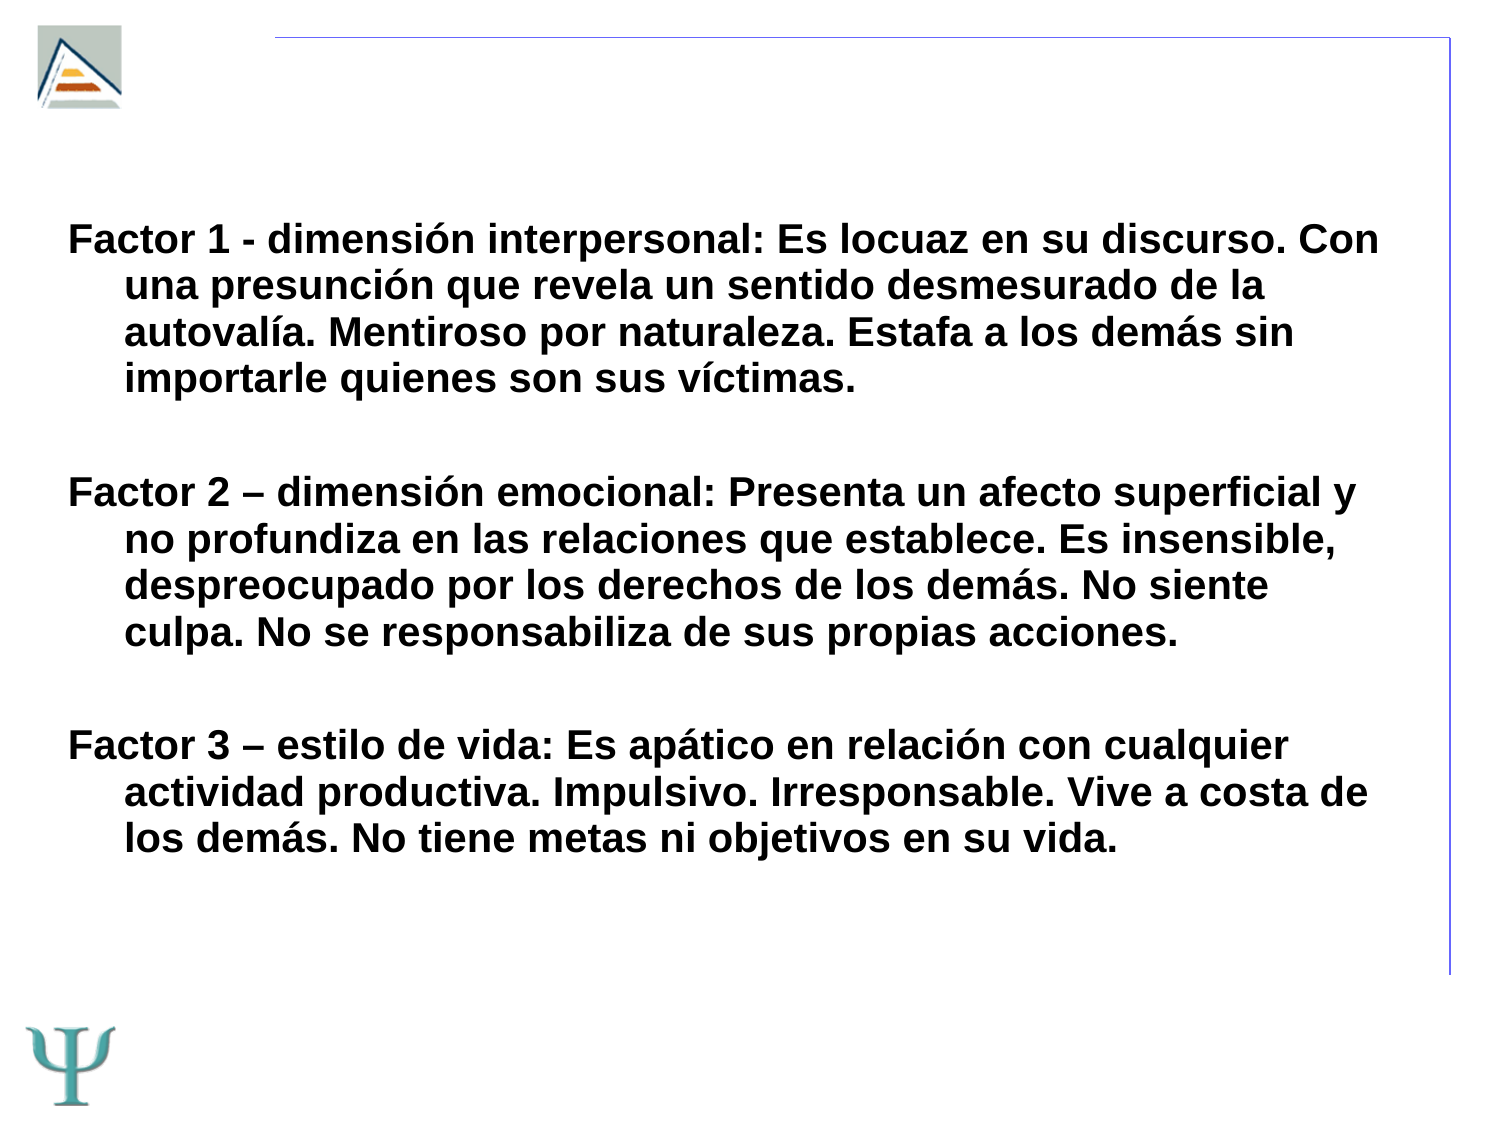

#
Factor 1 - dimensión interpersonal: Es locuaz en su discurso. Con una presunción que revela un sentido desmesurado de la autovalía. Mentiroso por naturaleza. Estafa a los demás sin importarle quienes son sus víctimas.
Factor 2 – dimensión emocional: Presenta un afecto superficial y no profundiza en las relaciones que establece. Es insensible, despreocupado por los derechos de los demás. No siente culpa. No se responsabiliza de sus propias acciones.
Factor 3 – estilo de vida: Es apático en relación con cualquier actividad productiva. Impulsivo. Irresponsable. Vive a costa de los demás. No tiene metas ni objetivos en su vida.